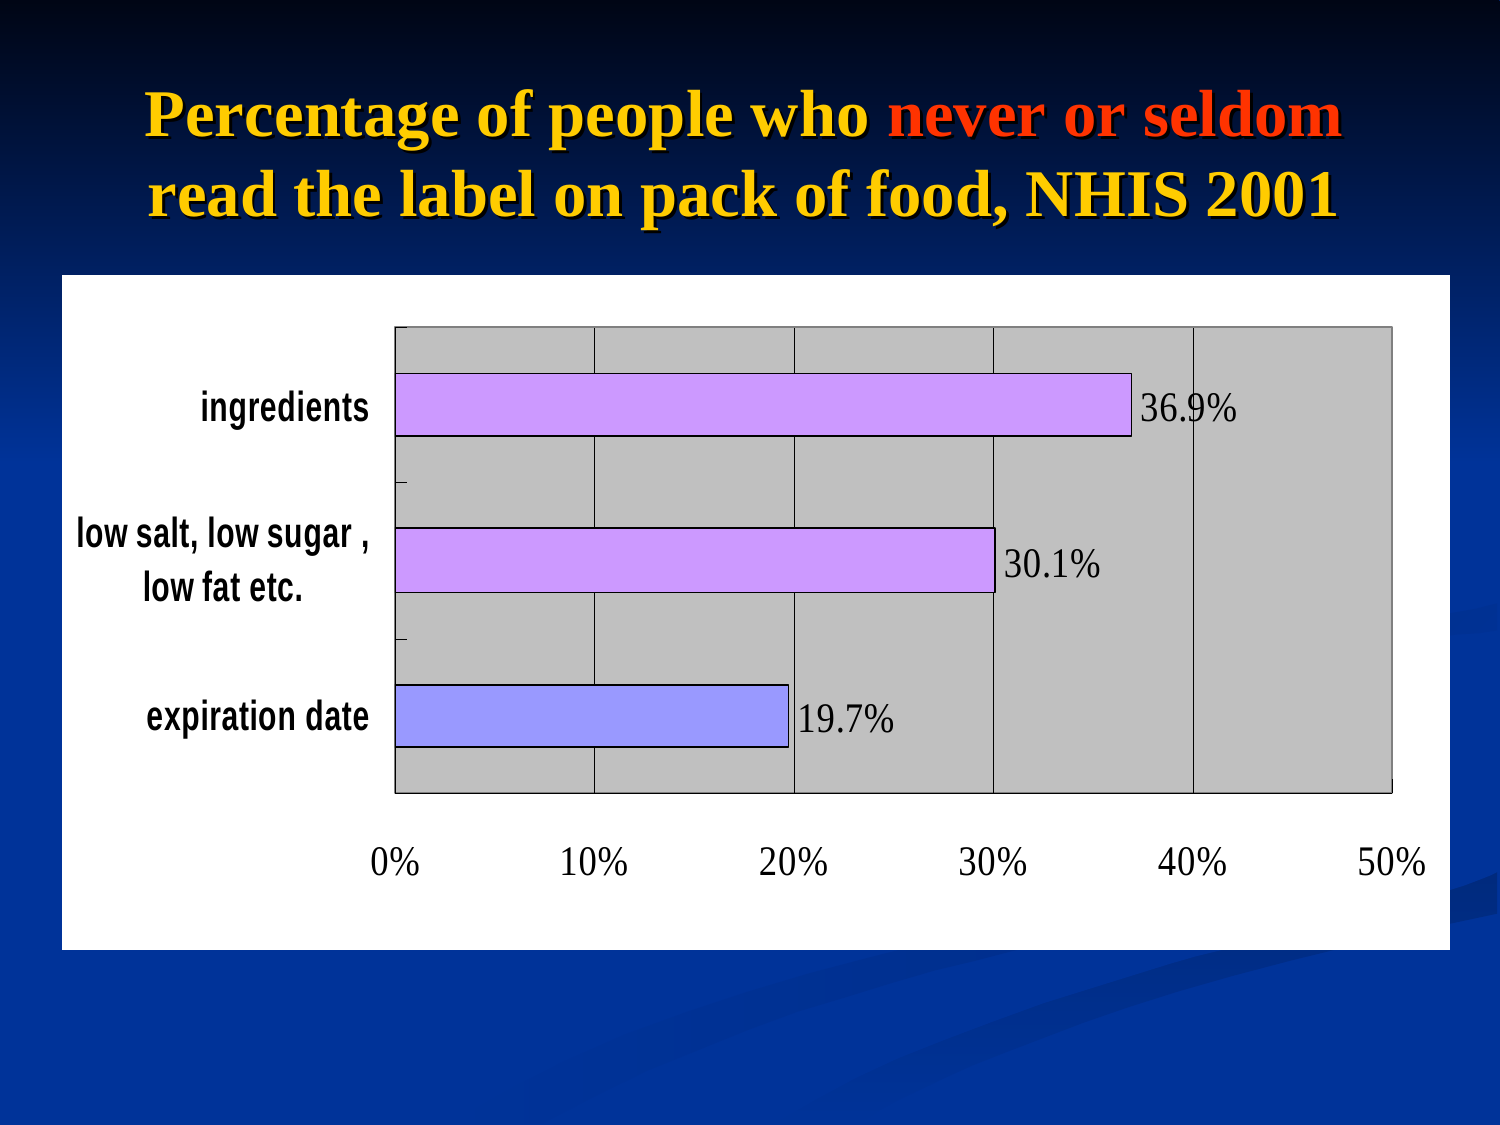

# Percentage of people who never or seldom read the label on pack of food, NHIS 2001